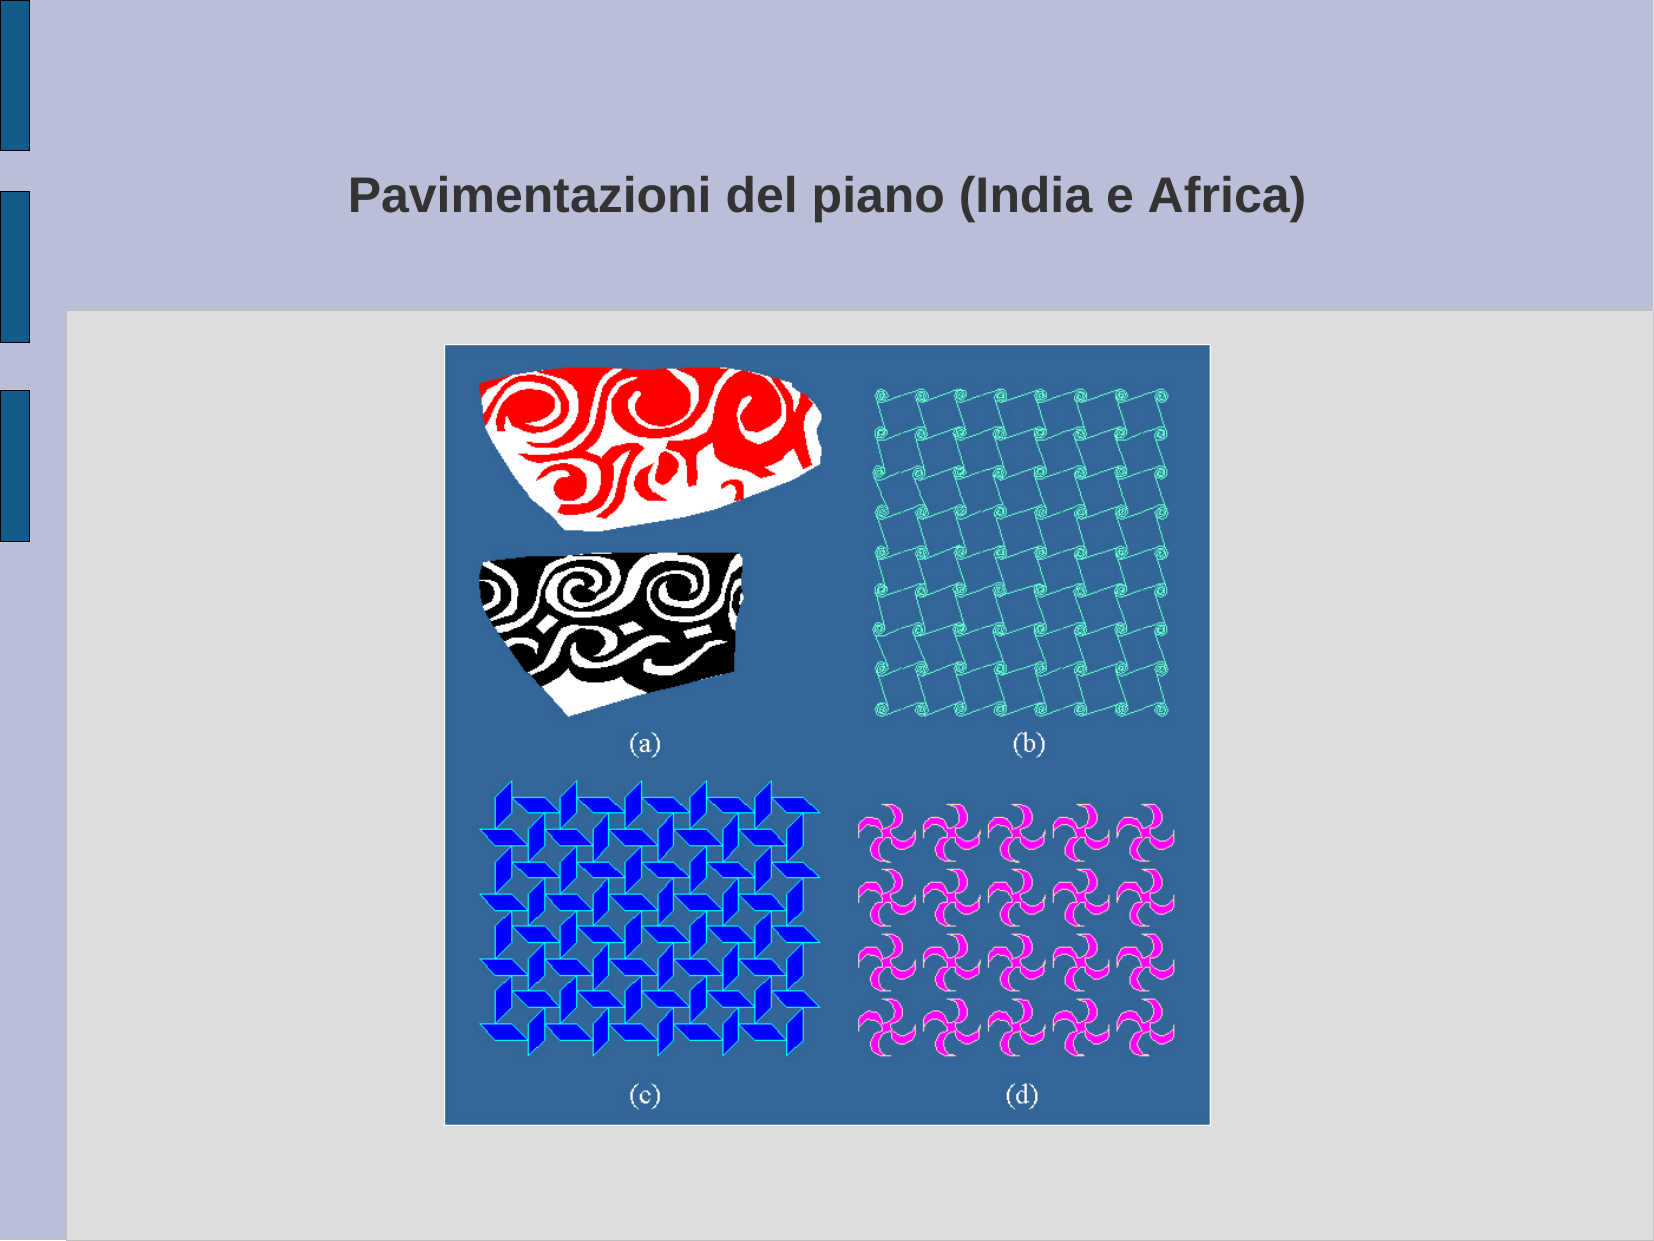

# Pavimentazioni del piano (India e Africa)